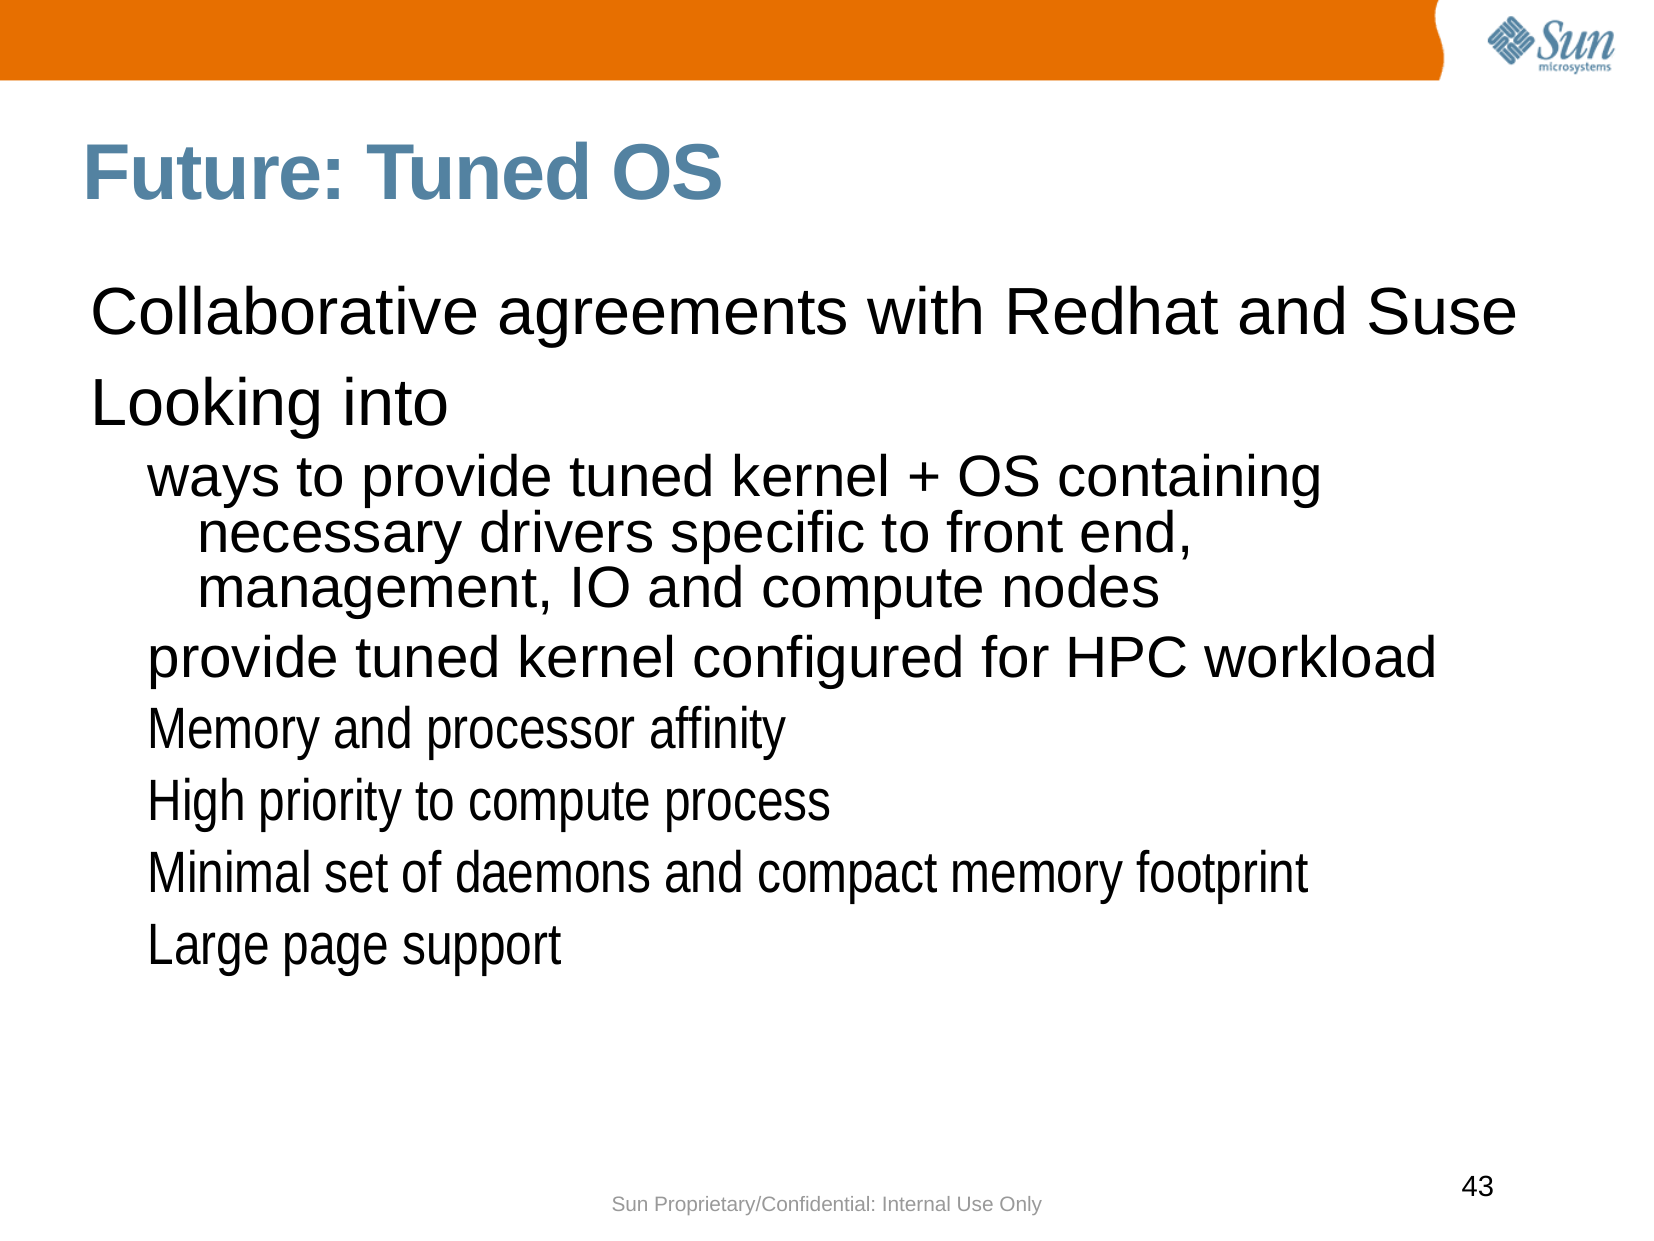

# Future: Tuned OS
Collaborative agreements with Redhat and Suse
Looking into
ways to provide tuned kernel + OS containing necessary drivers specific to front end, management, IO and compute nodes
provide tuned kernel configured for HPC workload
Memory and processor affinity
High priority to compute process
Minimal set of daemons and compact memory footprint
Large page support